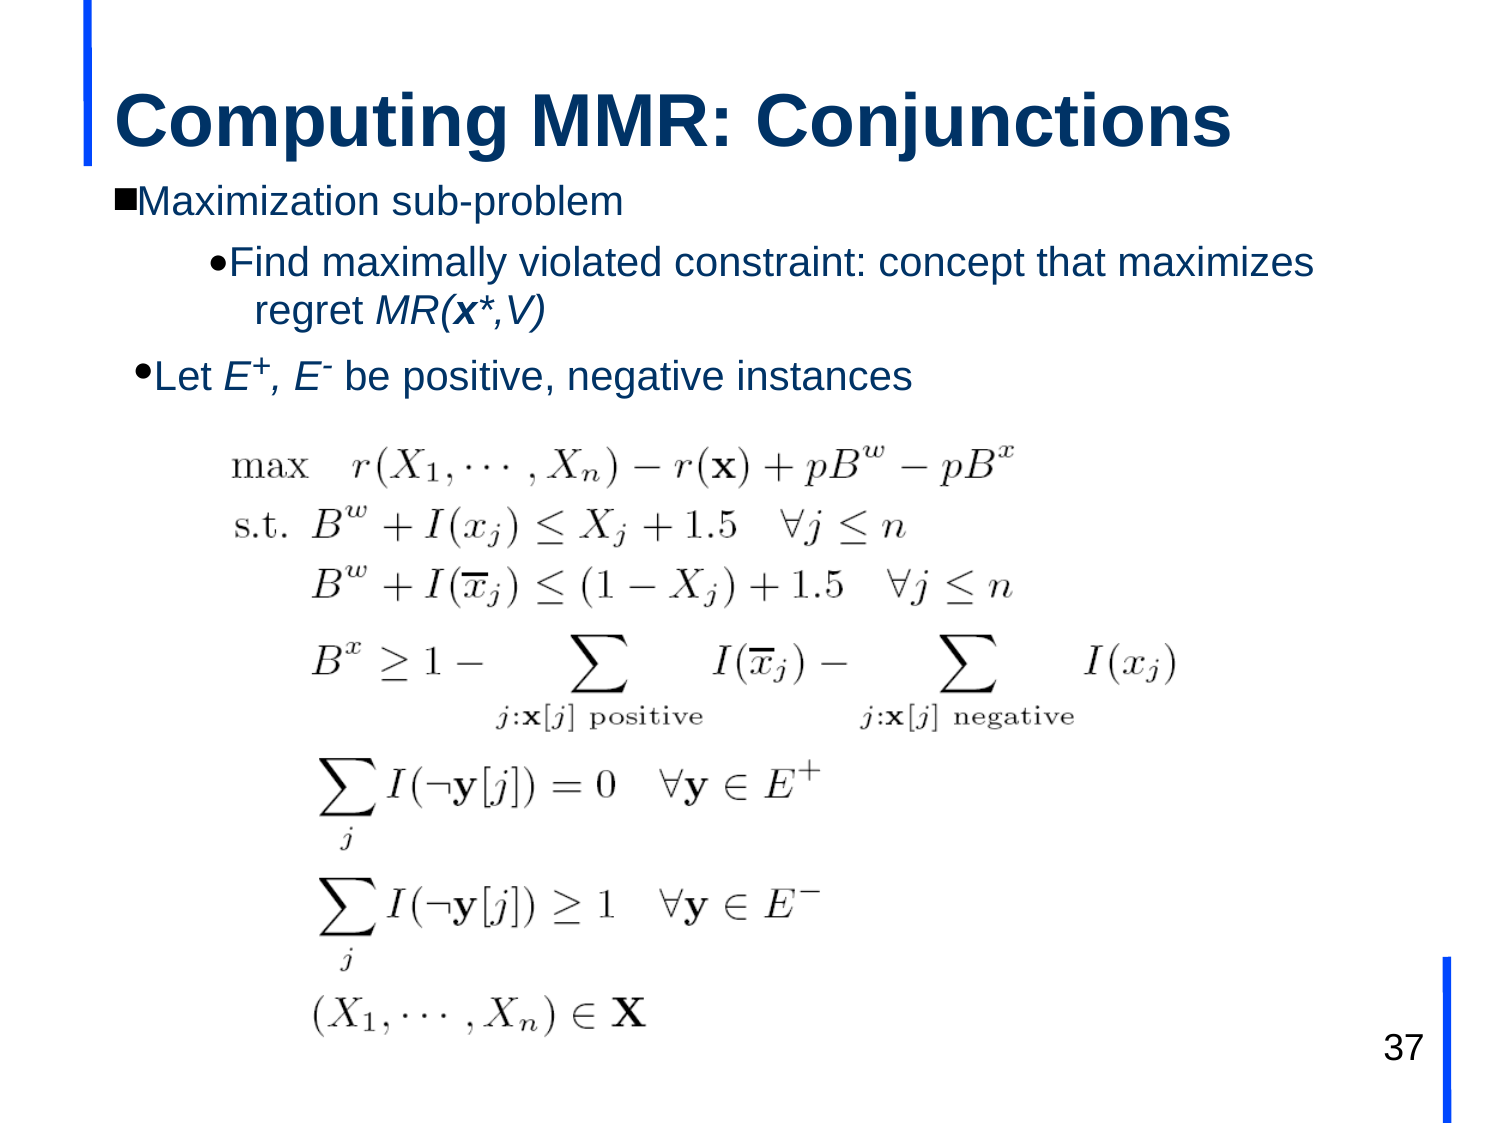

# Computing MMR: Conjunctions
Maximization sub-problem
Find maximally violated constraint: concept that maximizes regret MR(x*,V)
Let E+, E- be positive, negative instances
37